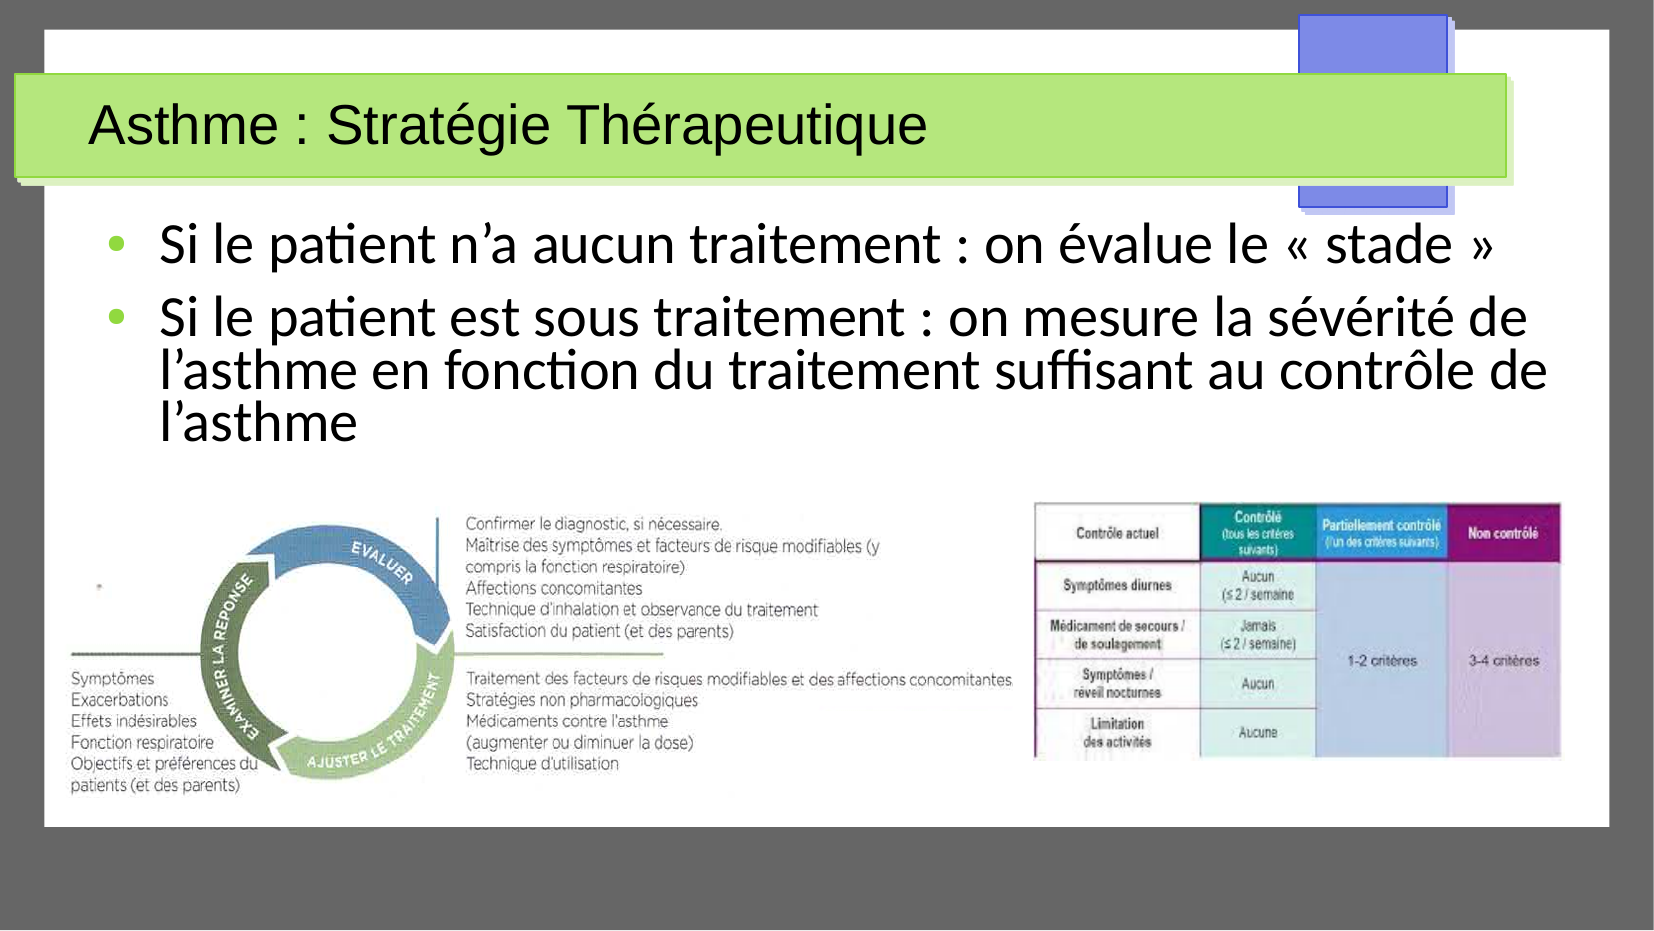

# Asthme : Stratégie Thérapeutique
Si le patient n’a aucun traitement : on évalue le « stade »
Si le patient est sous traitement : on mesure la sévérité de l’asthme en fonction du traitement suffisant au contrôle de l’asthme